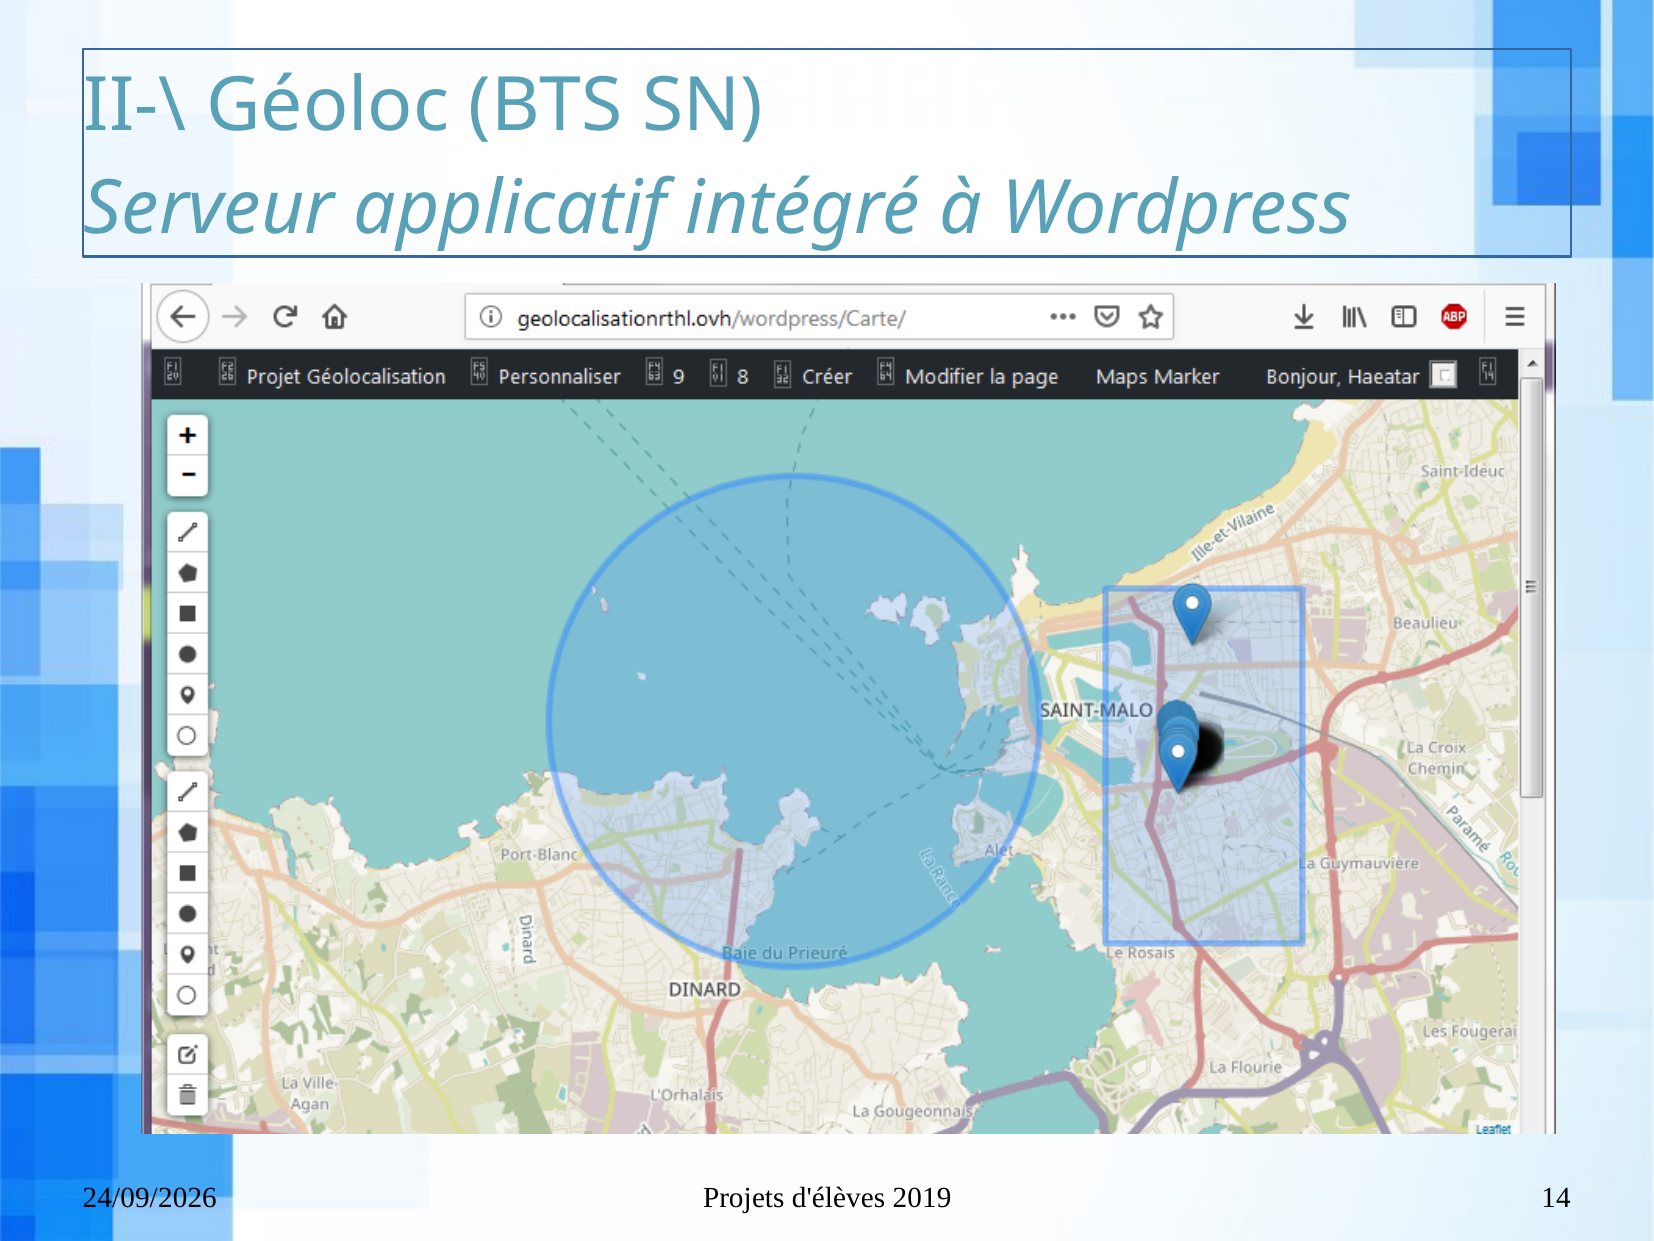

# II-\ Géoloc (BTS SN) Serveur applicatif intégré à Wordpress
Projets d'élèves 2019
14